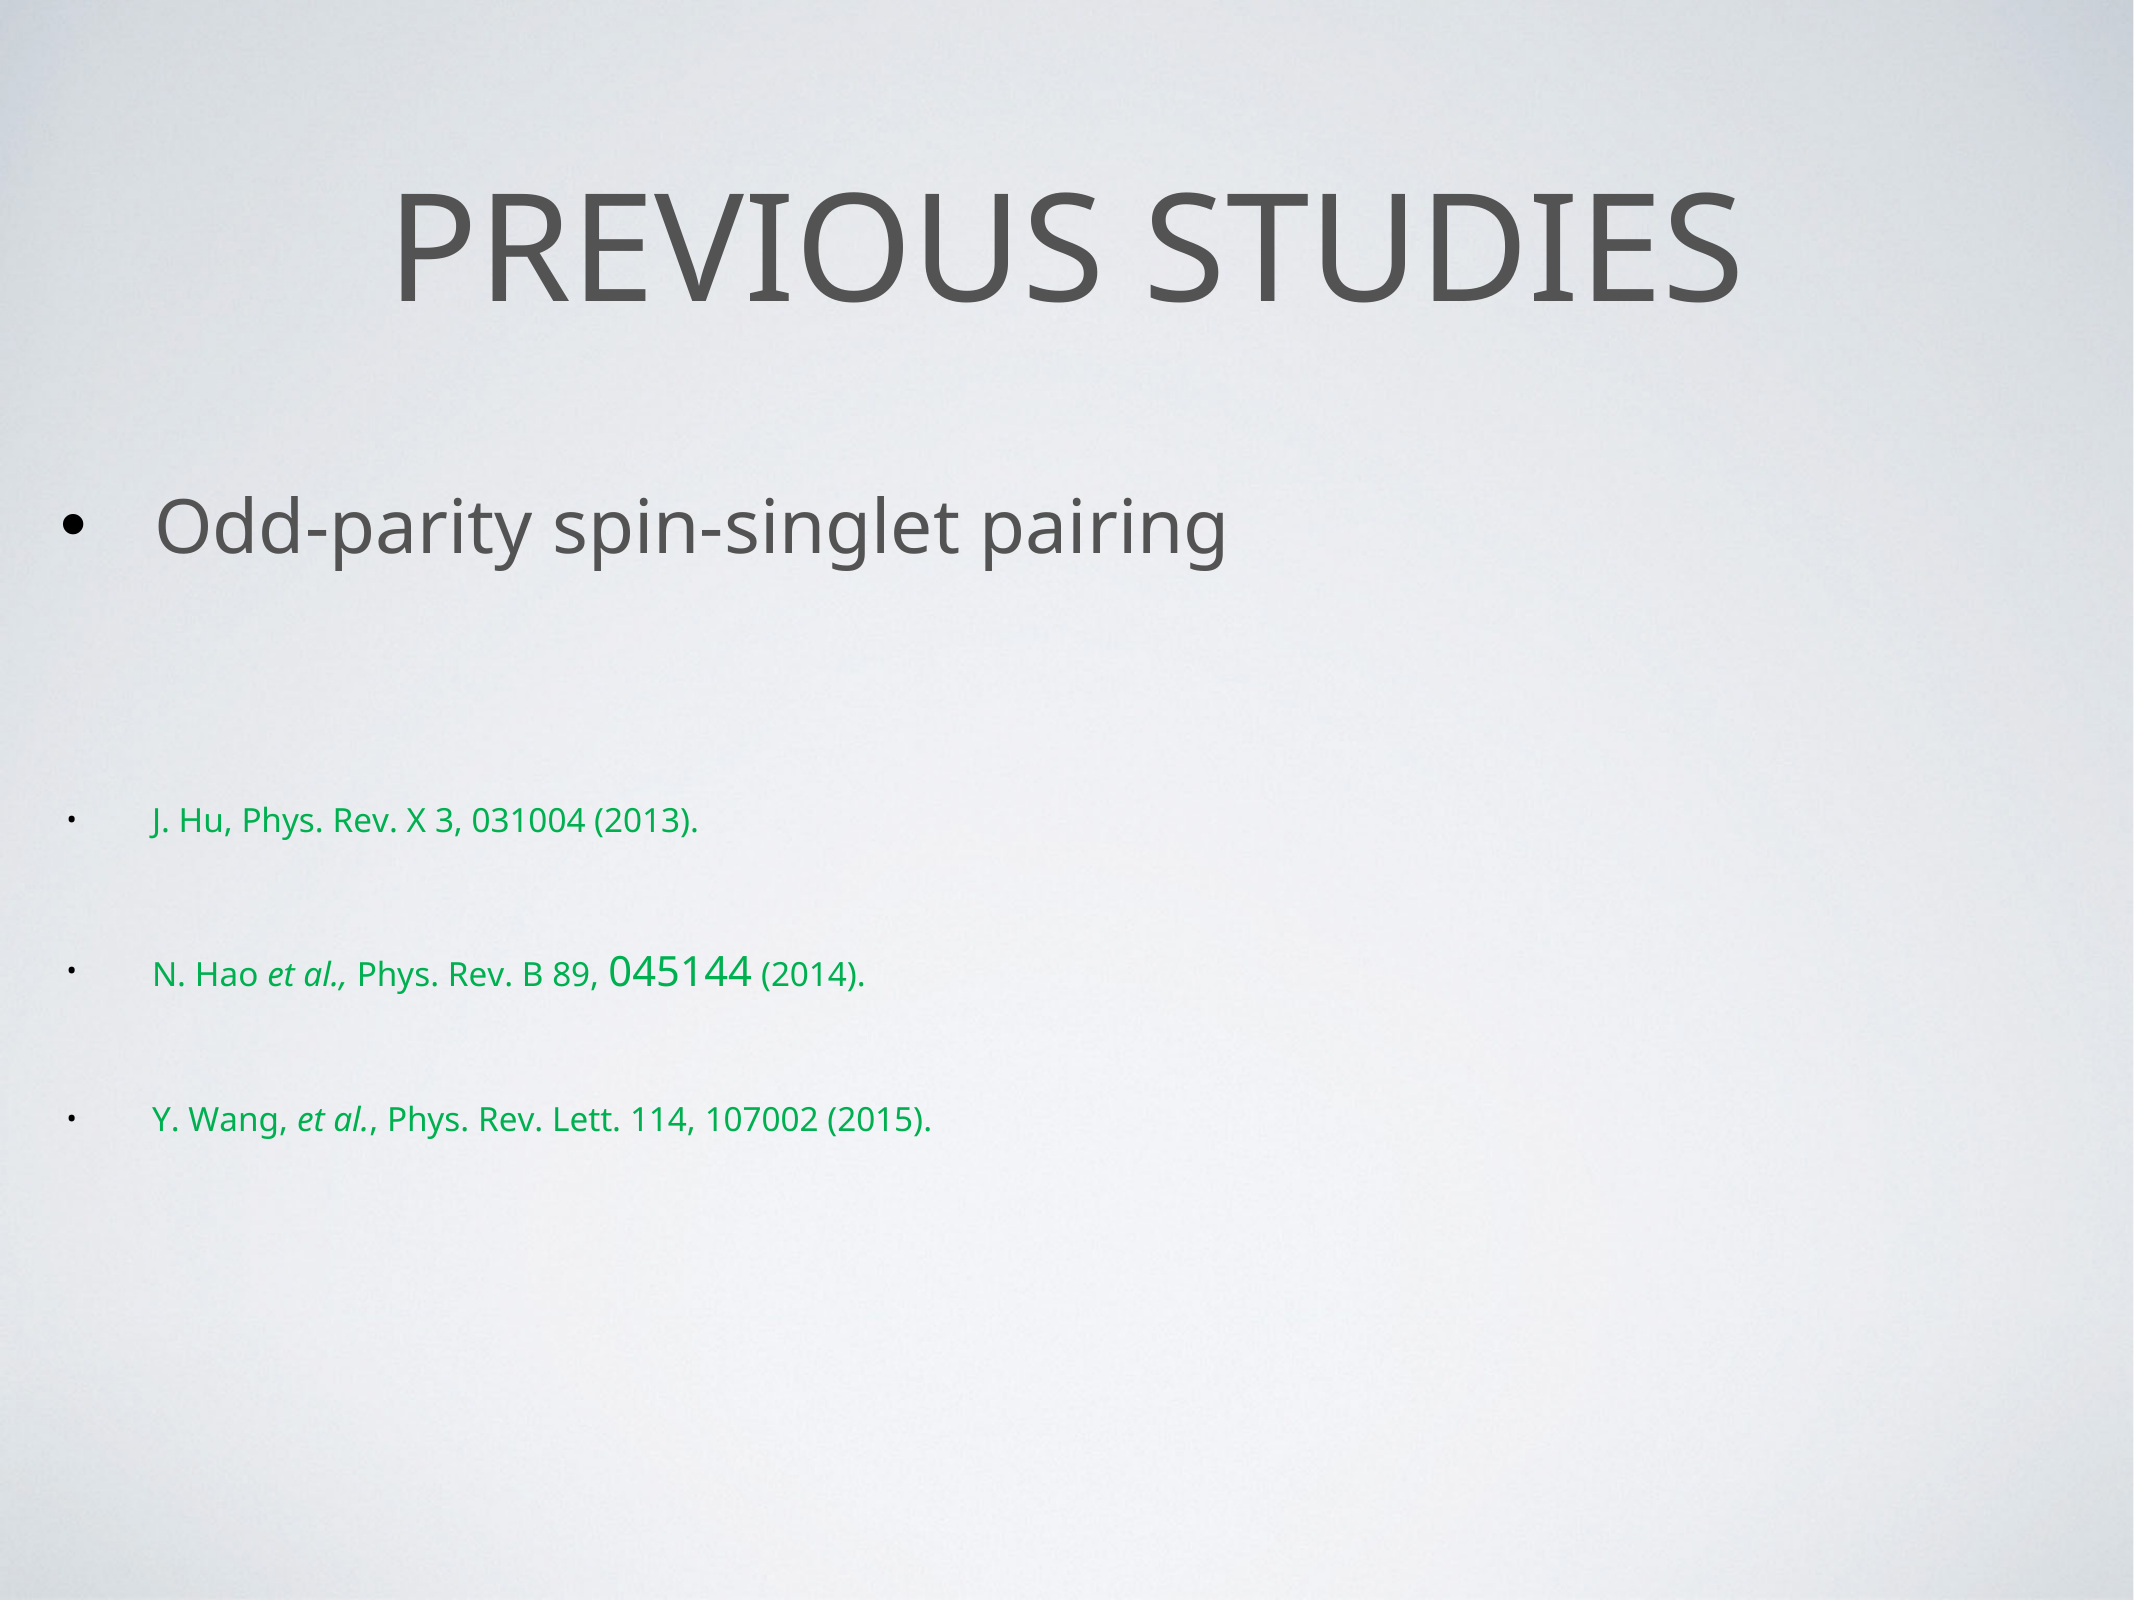

# PREVIOUS STUDIES
J. Hu, Phys. Rev. X 3, 031004 (2013).
N. Hao et al., Phys. Rev. B 89, 045144 (2014).
Y. Wang, et al., Phys. Rev. Lett. 114, 107002 (2015).
Odd-parity spin-singlet pairing